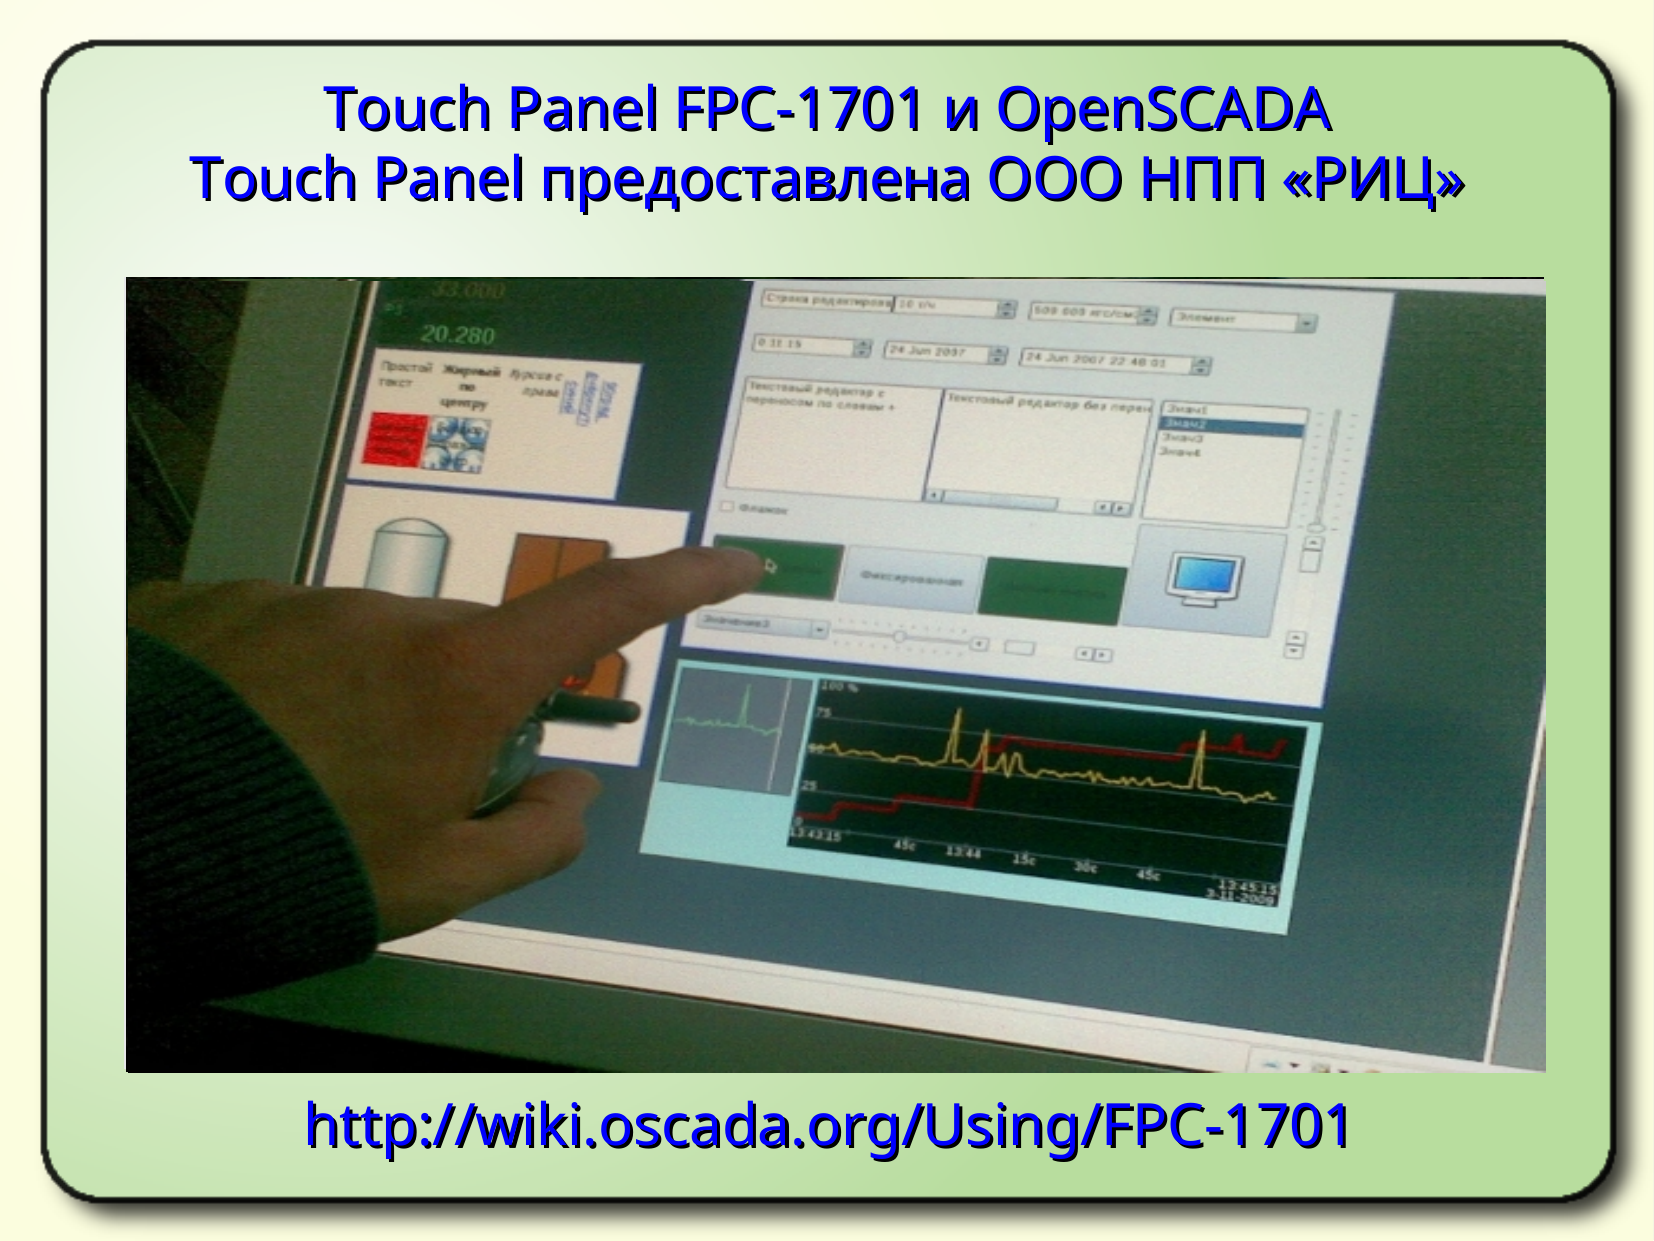

Touch Panel FPC-1701 и OpenSCADA
Touch Panel предоставлена ООО НПП «РИЦ»
# http://wiki.oscada.org/Using/FPC-1701